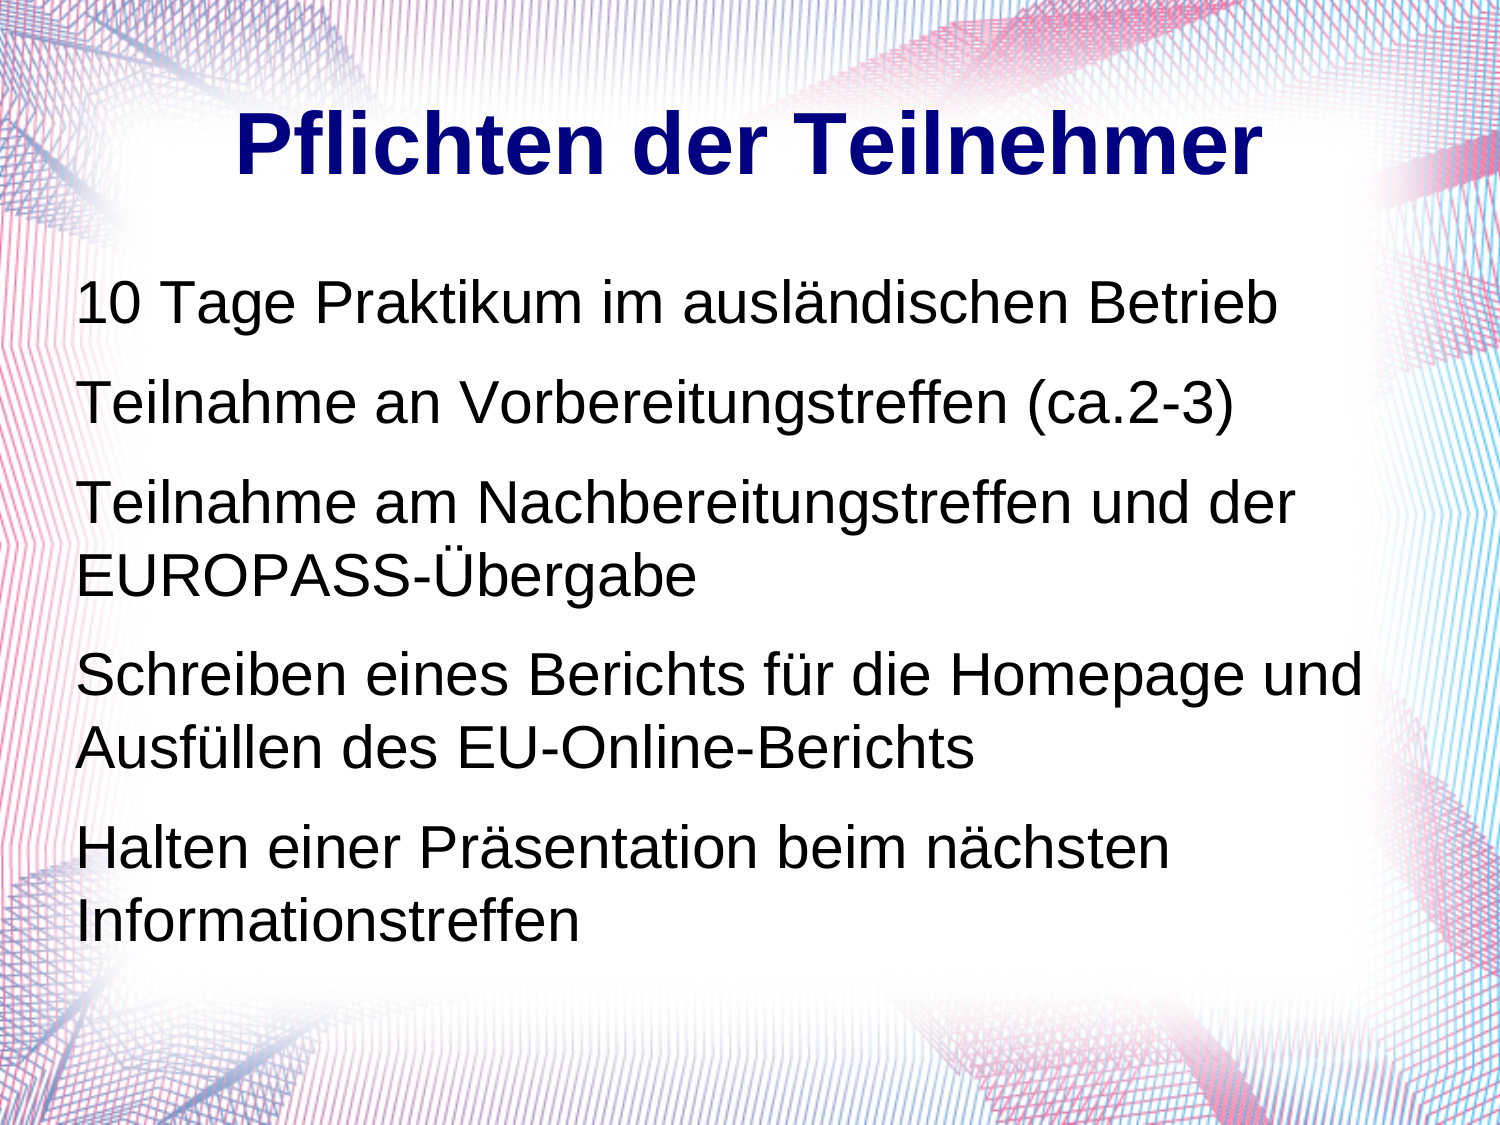

# Pflichten der Teilnehmer
10 Tage Praktikum im ausländischen Betrieb
Teilnahme an Vorbereitungstreffen (ca.2-3)
Teilnahme am Nachbereitungstreffen und der EUROPASS-Übergabe
Schreiben eines Berichts für die Homepage und Ausfüllen des EU-Online-Berichts
Halten einer Präsentation beim nächsten Informationstreffen